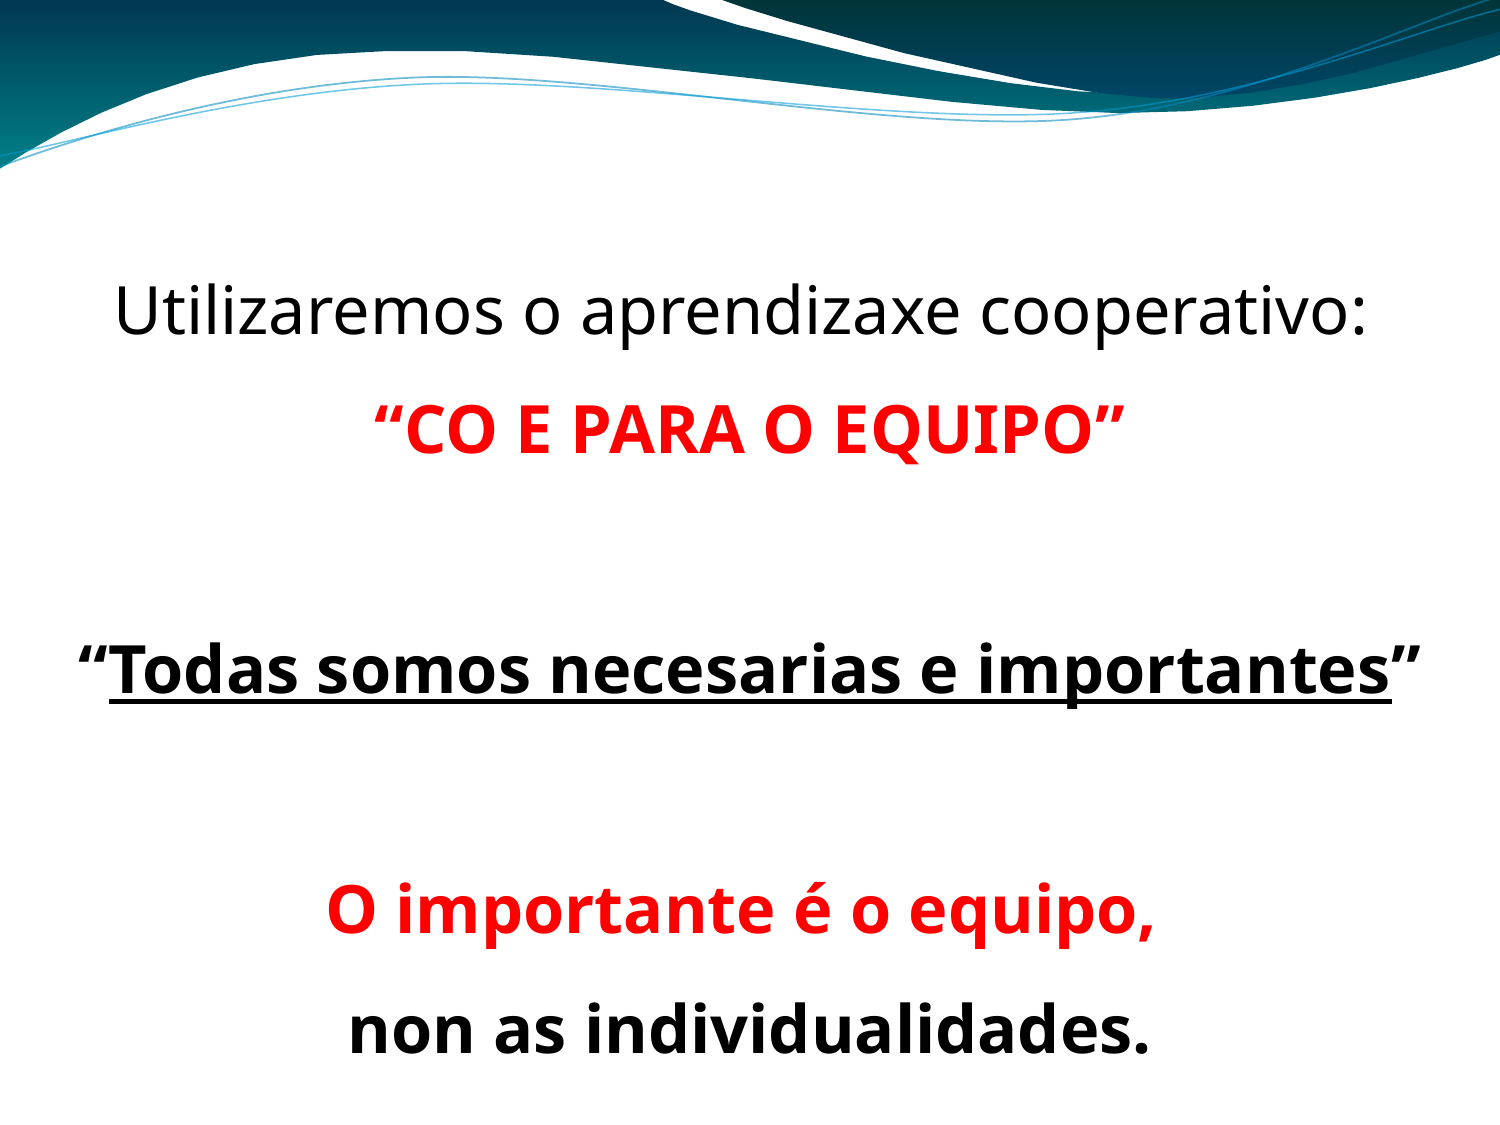

Utilizaremos o aprendizaxe cooperativo:
“CO E PARA O EQUIPO”
“Todas somos necesarias e importantes”
O importante é o equipo,
non as individualidades.